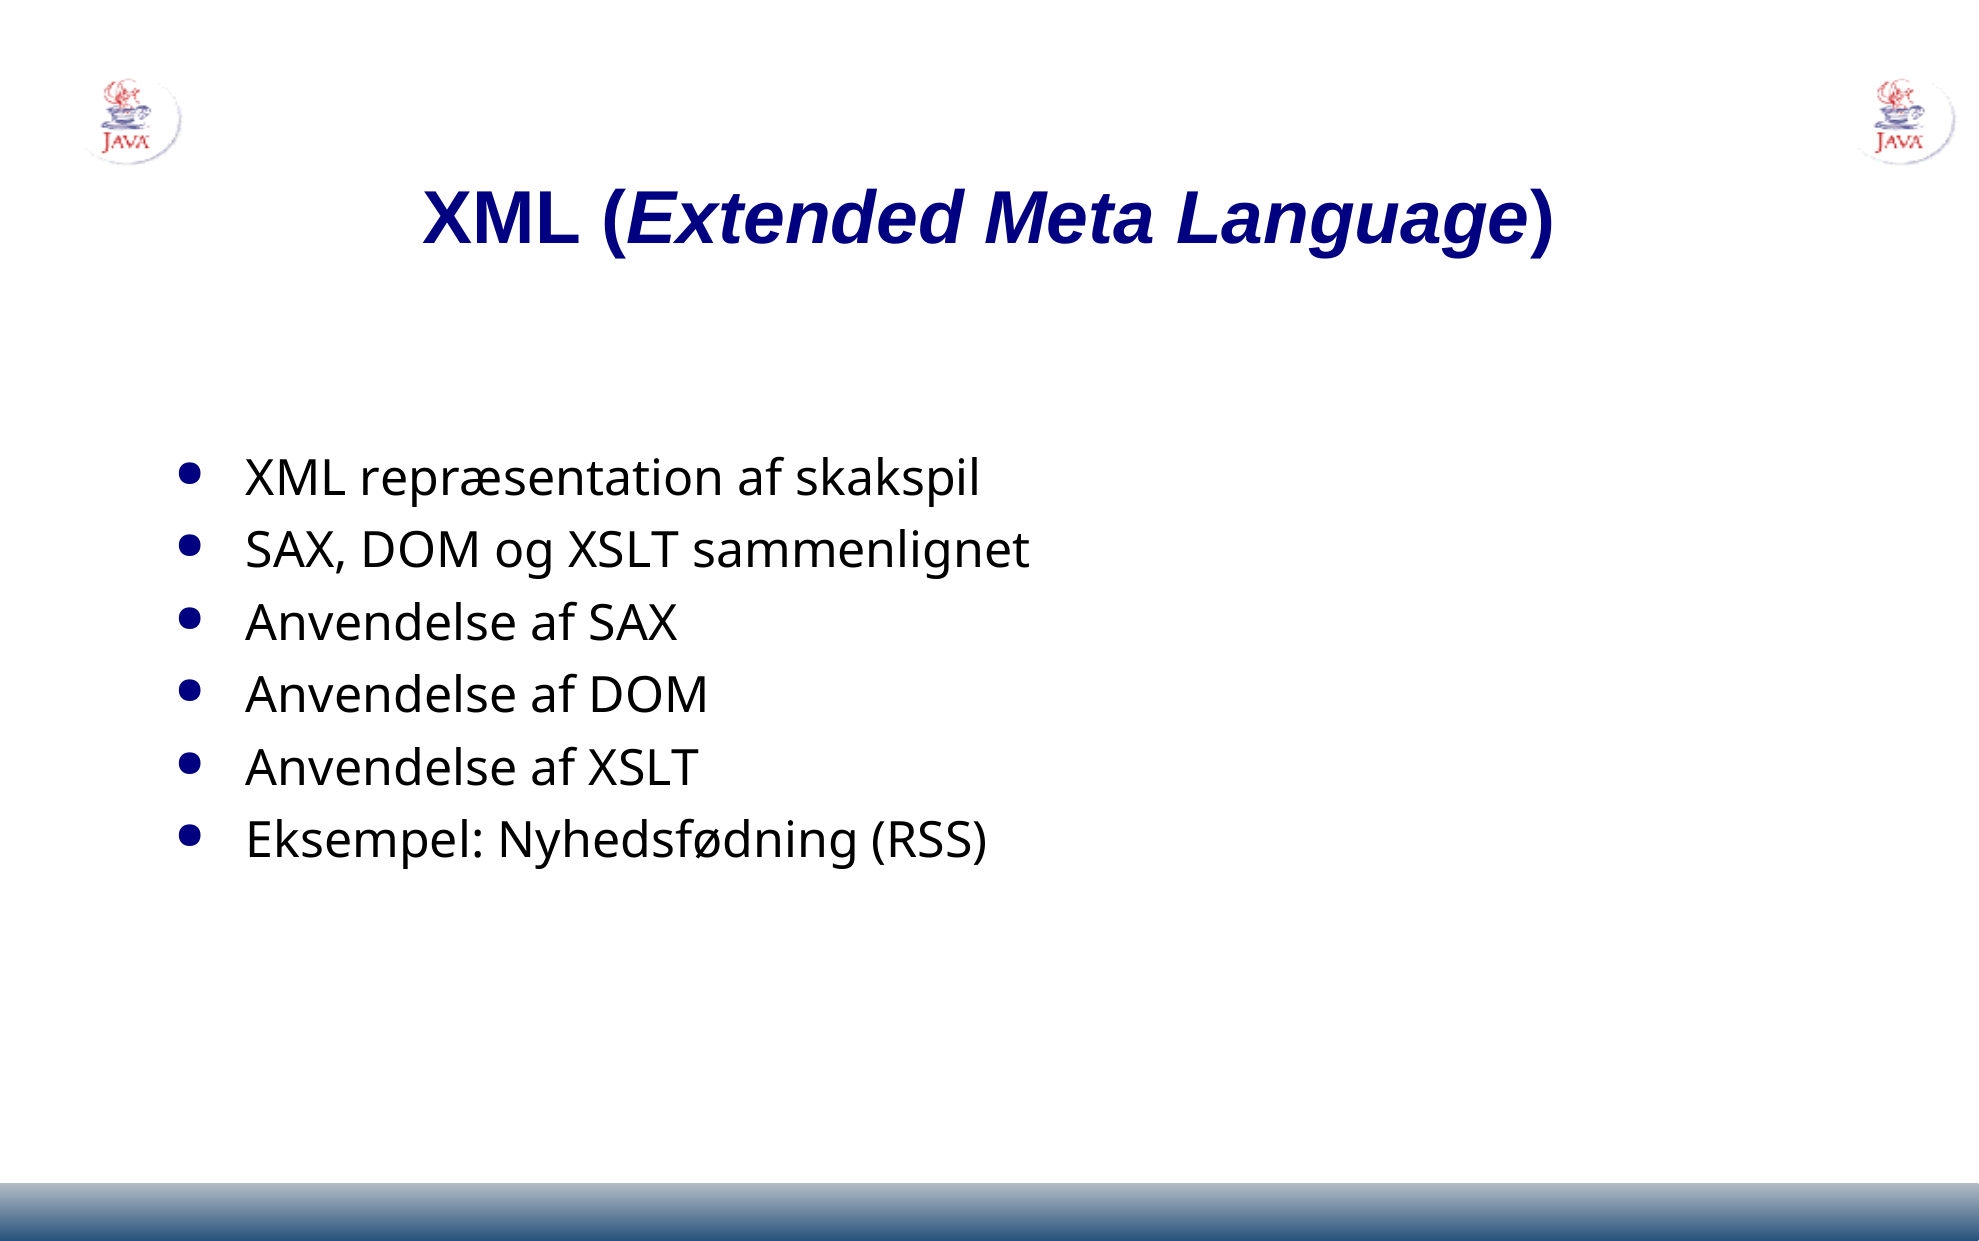

# XML (Extended Meta Language)
XML repræsentation af skakspil
SAX, DOM og XSLT sammenlignet
Anvendelse af SAX
Anvendelse af DOM
Anvendelse af XSLT
Eksempel: Nyhedsfødning (RSS)